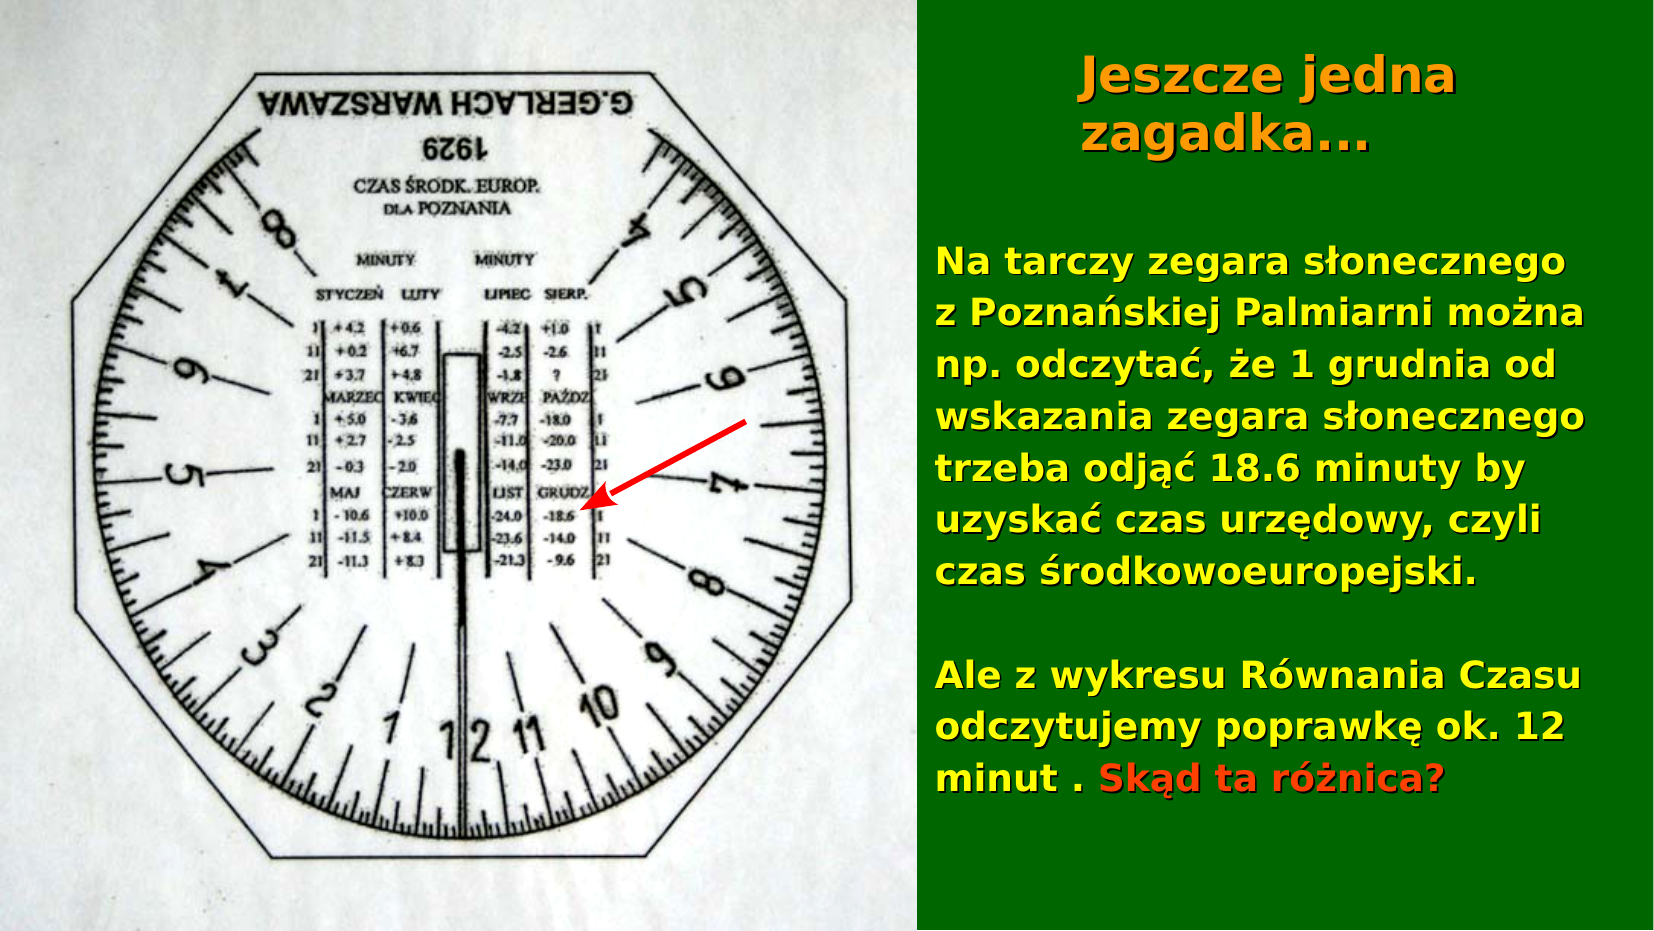

# Jeszcze jedna zagadka...
Na tarczy zegara słonecznego z Poznańskiej Palmiarni można np. odczytać, że 1 grudnia od wskazania zegara słonecznego trzeba odjąć 18.6 minuty by uzyskać czas urzędowy, czyli czas środkowoeuropejski.
Ale z wykresu Równania Czasu odczytujemy poprawkę ok. 12 minut . Skąd ta różnica?